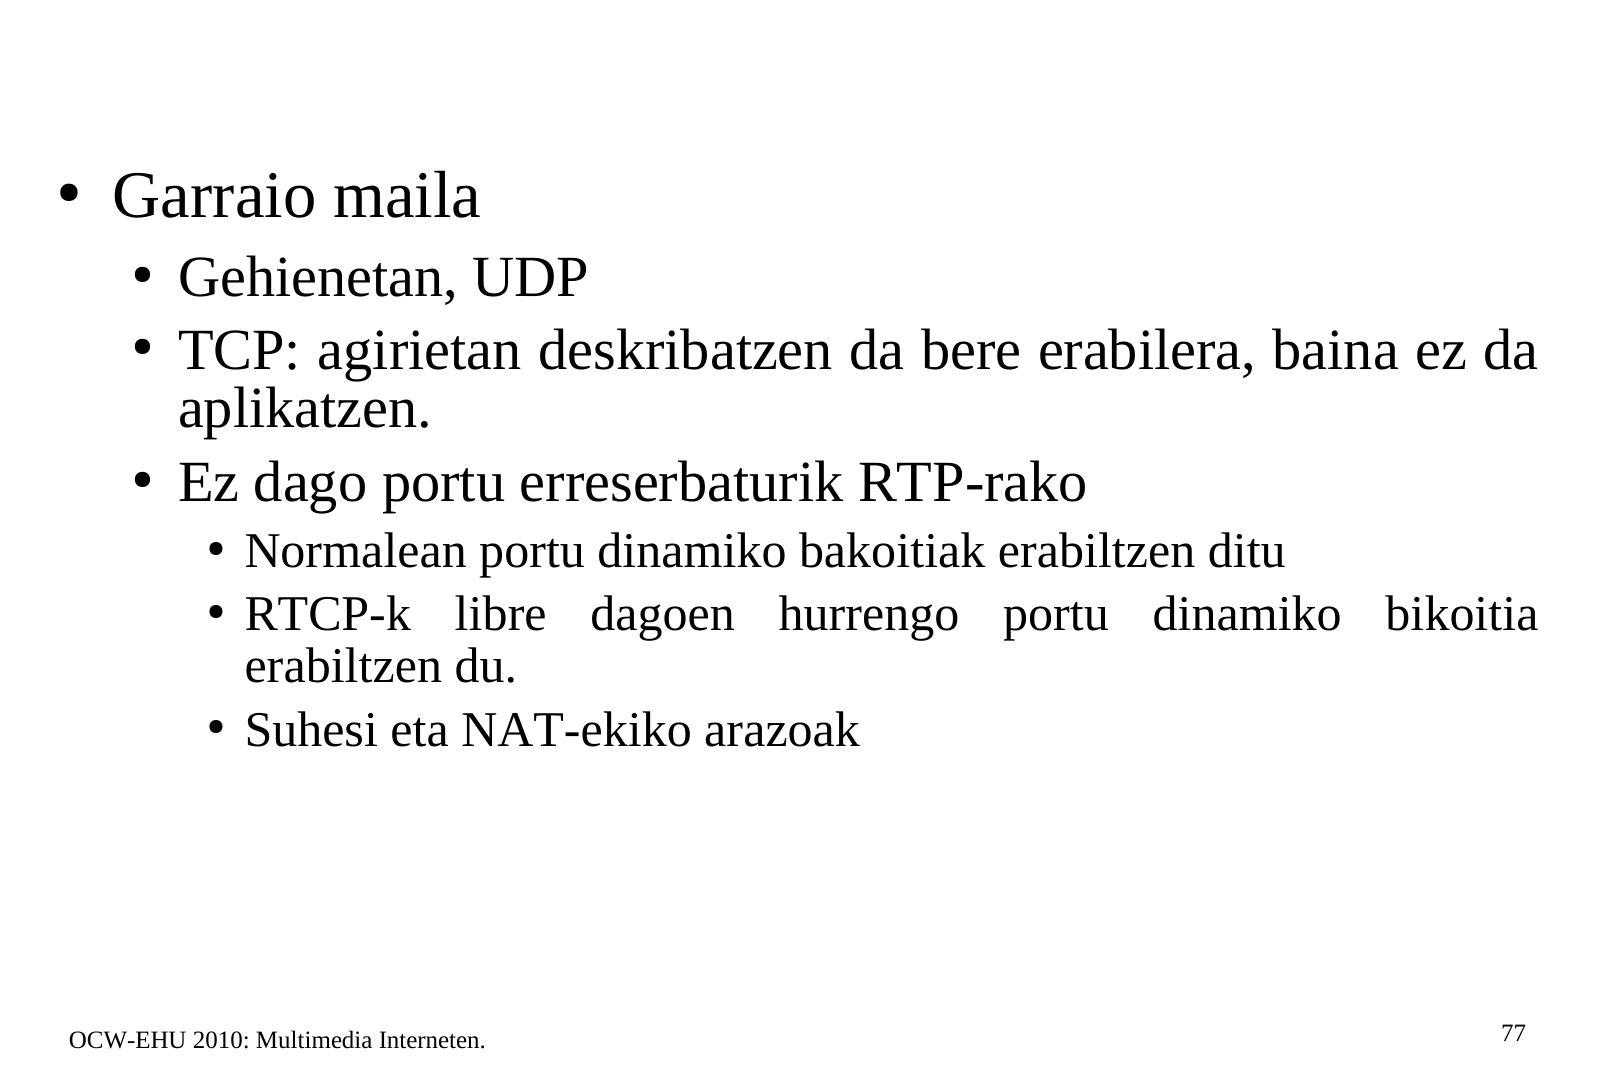

# Garraio maila
Gehienetan, UDP
TCP: agirietan deskribatzen da bere erabilera, baina ez da aplikatzen.
Ez dago portu erreserbaturik RTP-rako
Normalean portu dinamiko bakoitiak erabiltzen ditu
RTCP-k libre dagoen hurrengo portu dinamiko bikoitia erabiltzen du.
Suhesi eta NAT-ekiko arazoak
77